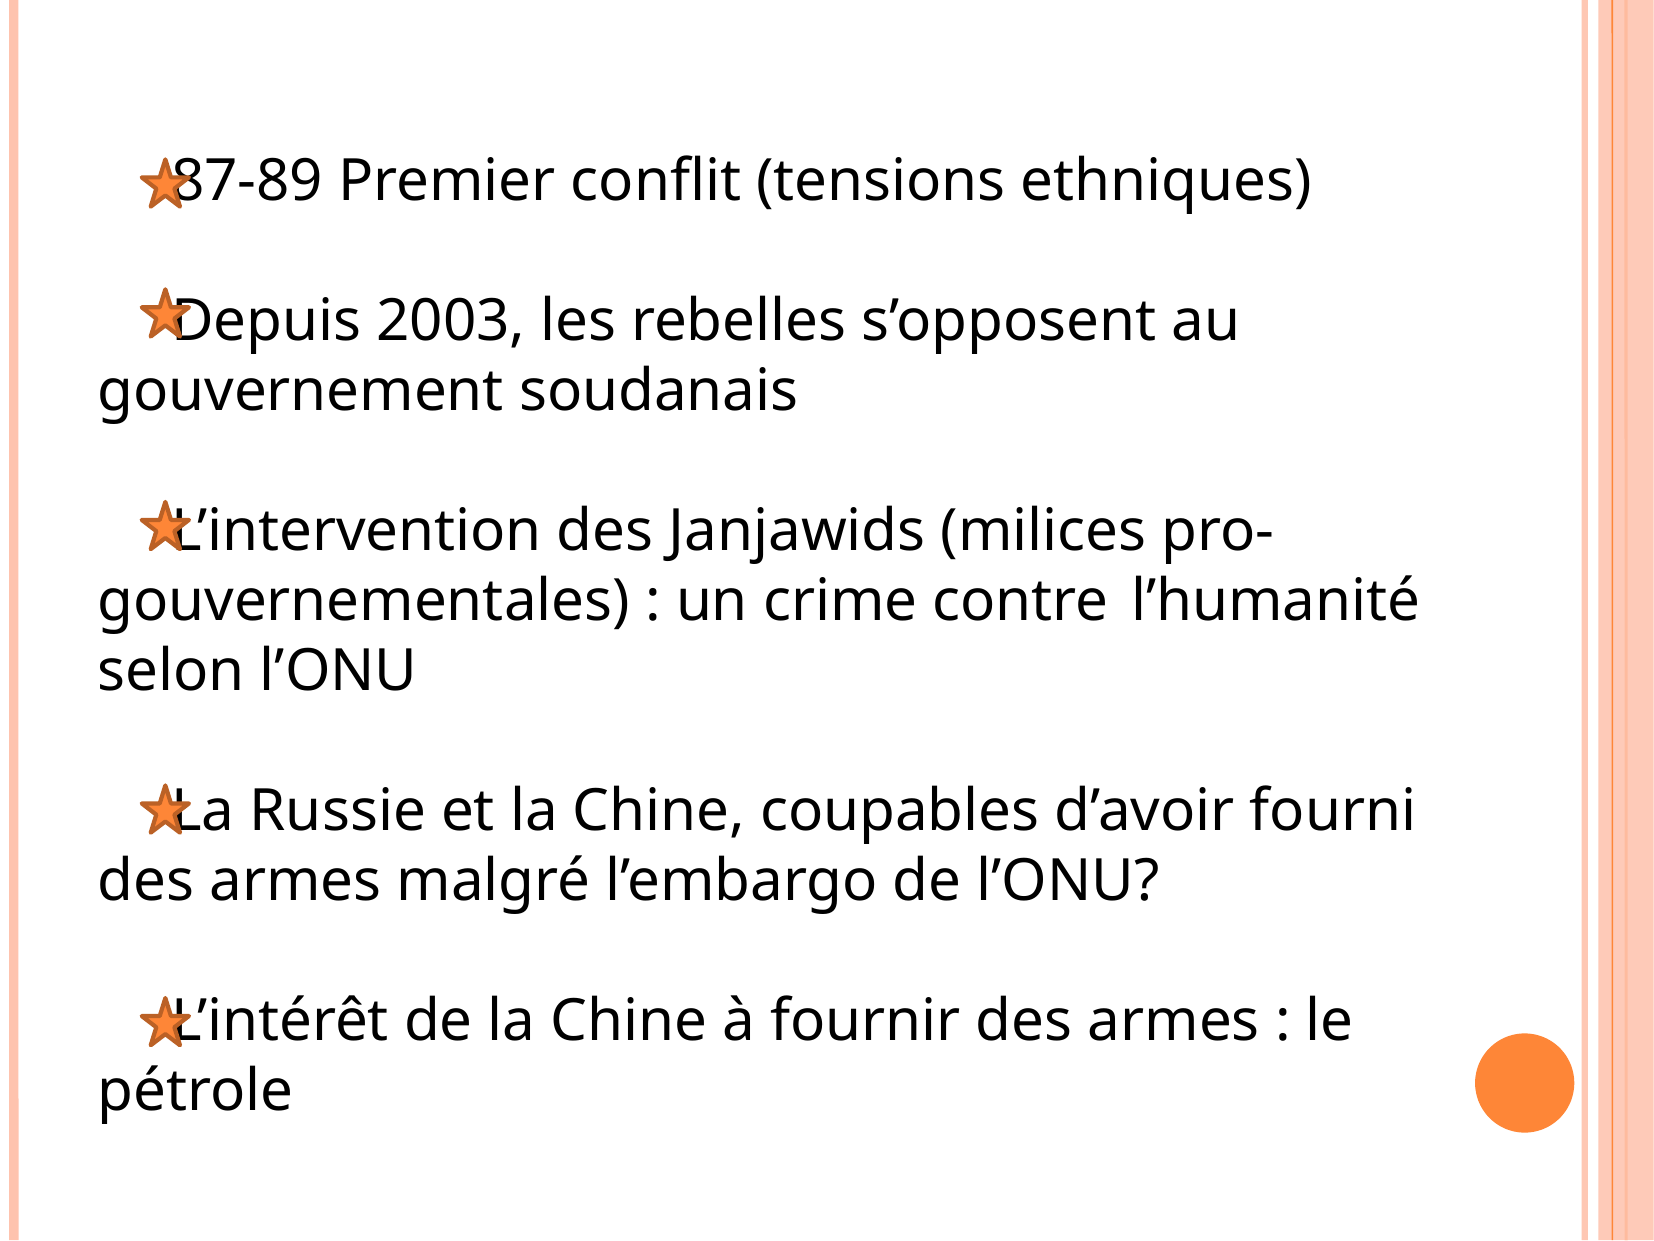

87-89 Premier conflit (tensions ethniques)
	Depuis 2003, les rebelles s’opposent au 	gouvernement soudanais
	L’intervention des Janjawids (milices pro-	gouvernementales) : un crime contre 	l’humanité selon l’ONU
	La Russie et la Chine, coupables d’avoir fourni 	des armes malgré l’embargo de l’ONU?
	L’intérêt de la Chine à fournir des armes : le 	pétrole